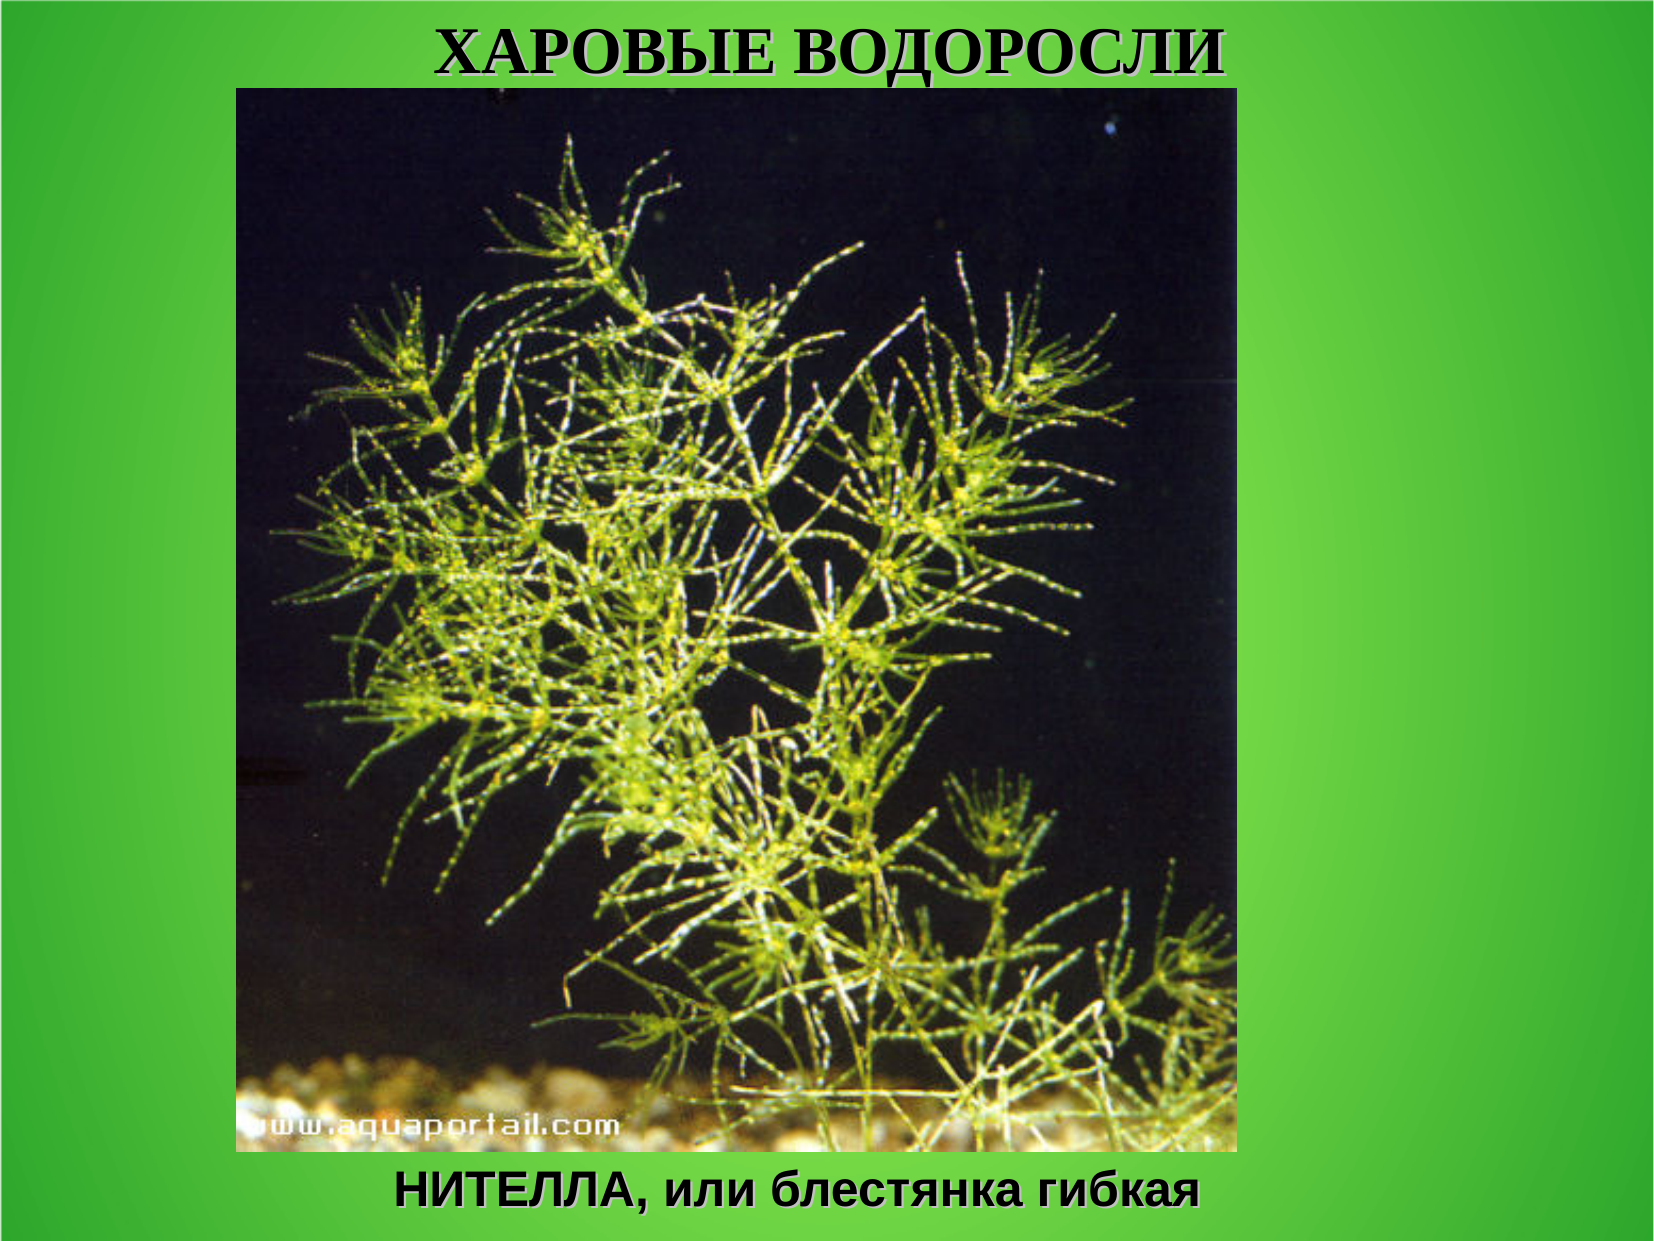

# ХАРОВЫЕ ВОДОРОСЛИ
НИТЕЛЛА, или блестянка гибкая